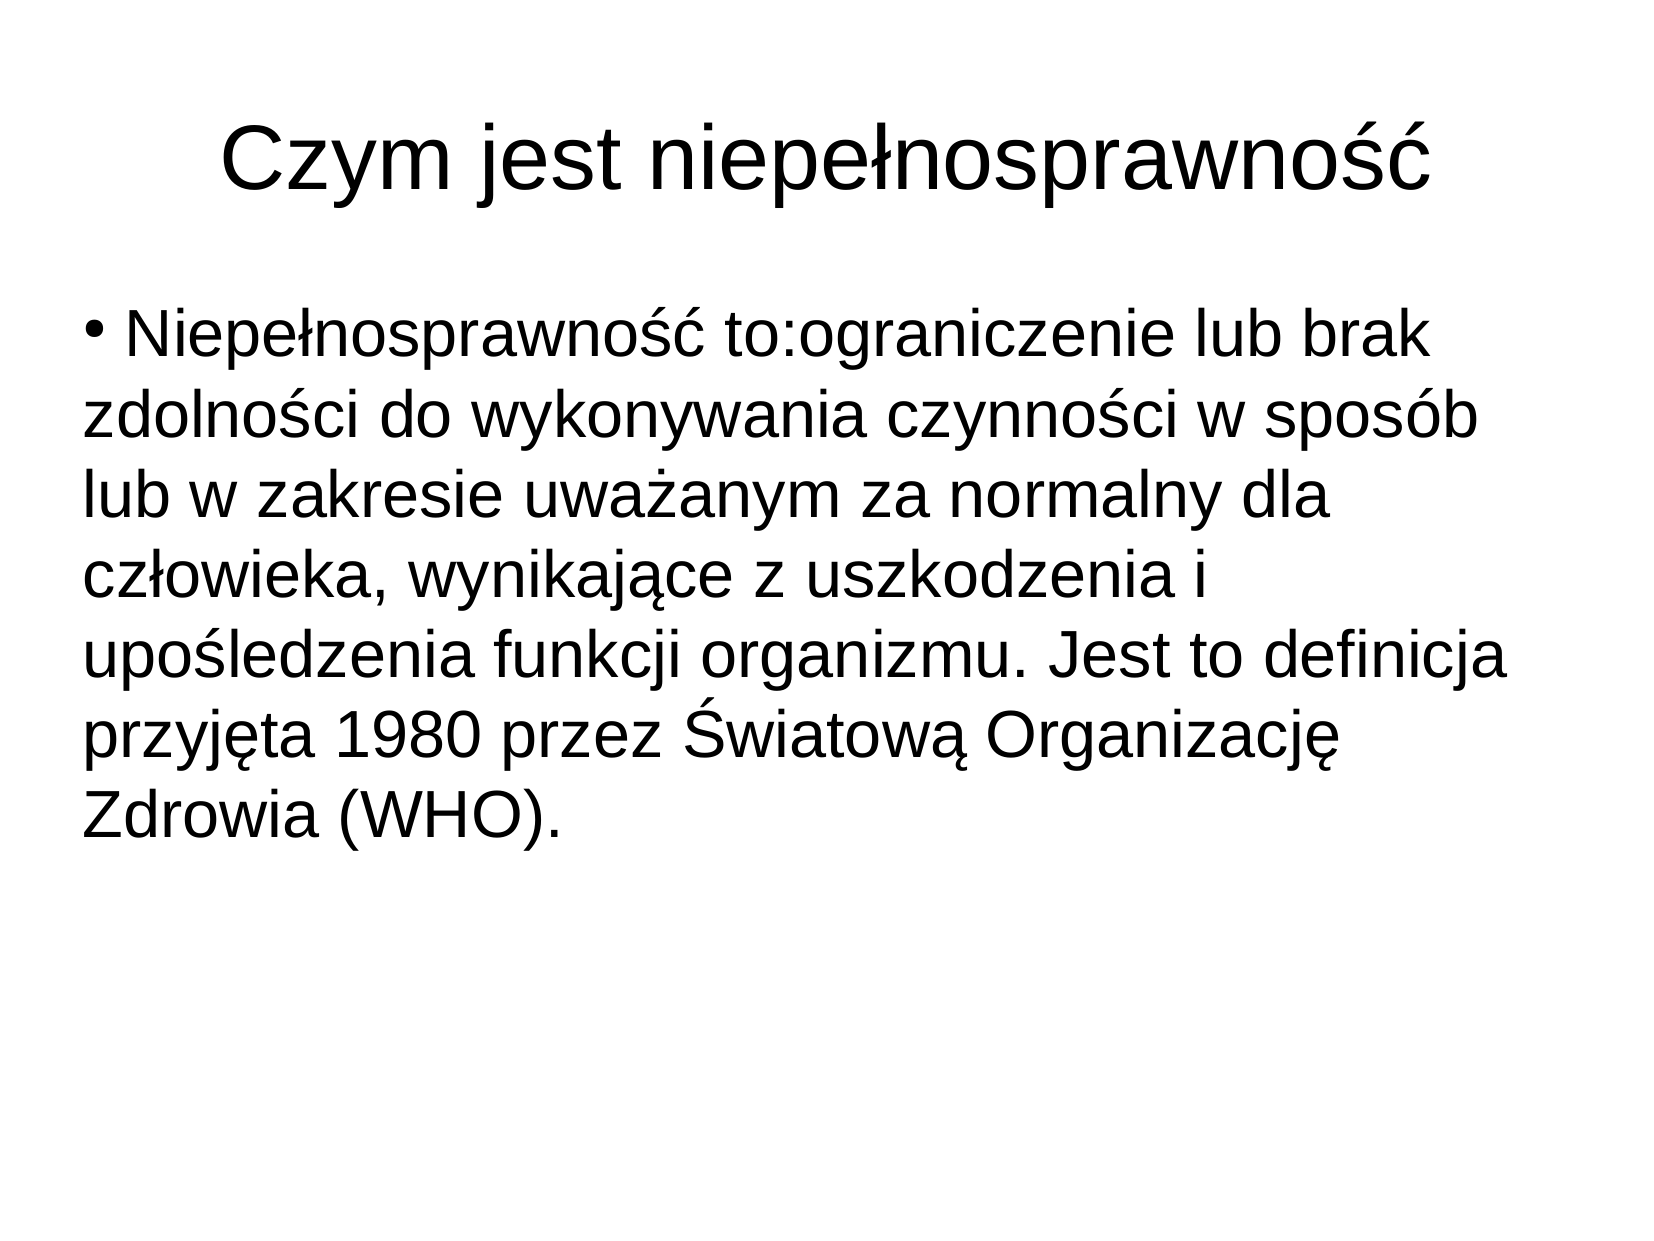

# Czym jest niepełnosprawność
 Niepełnosprawność to:ograniczenie lub brak zdolności do wykonywania czynności w sposób lub w zakresie uważanym za normalny dla człowieka, wynikające z uszkodzenia i upośledzenia funkcji organizmu. Jest to definicja przyjęta 1980 przez Światową Organizację Zdrowia (WHO).